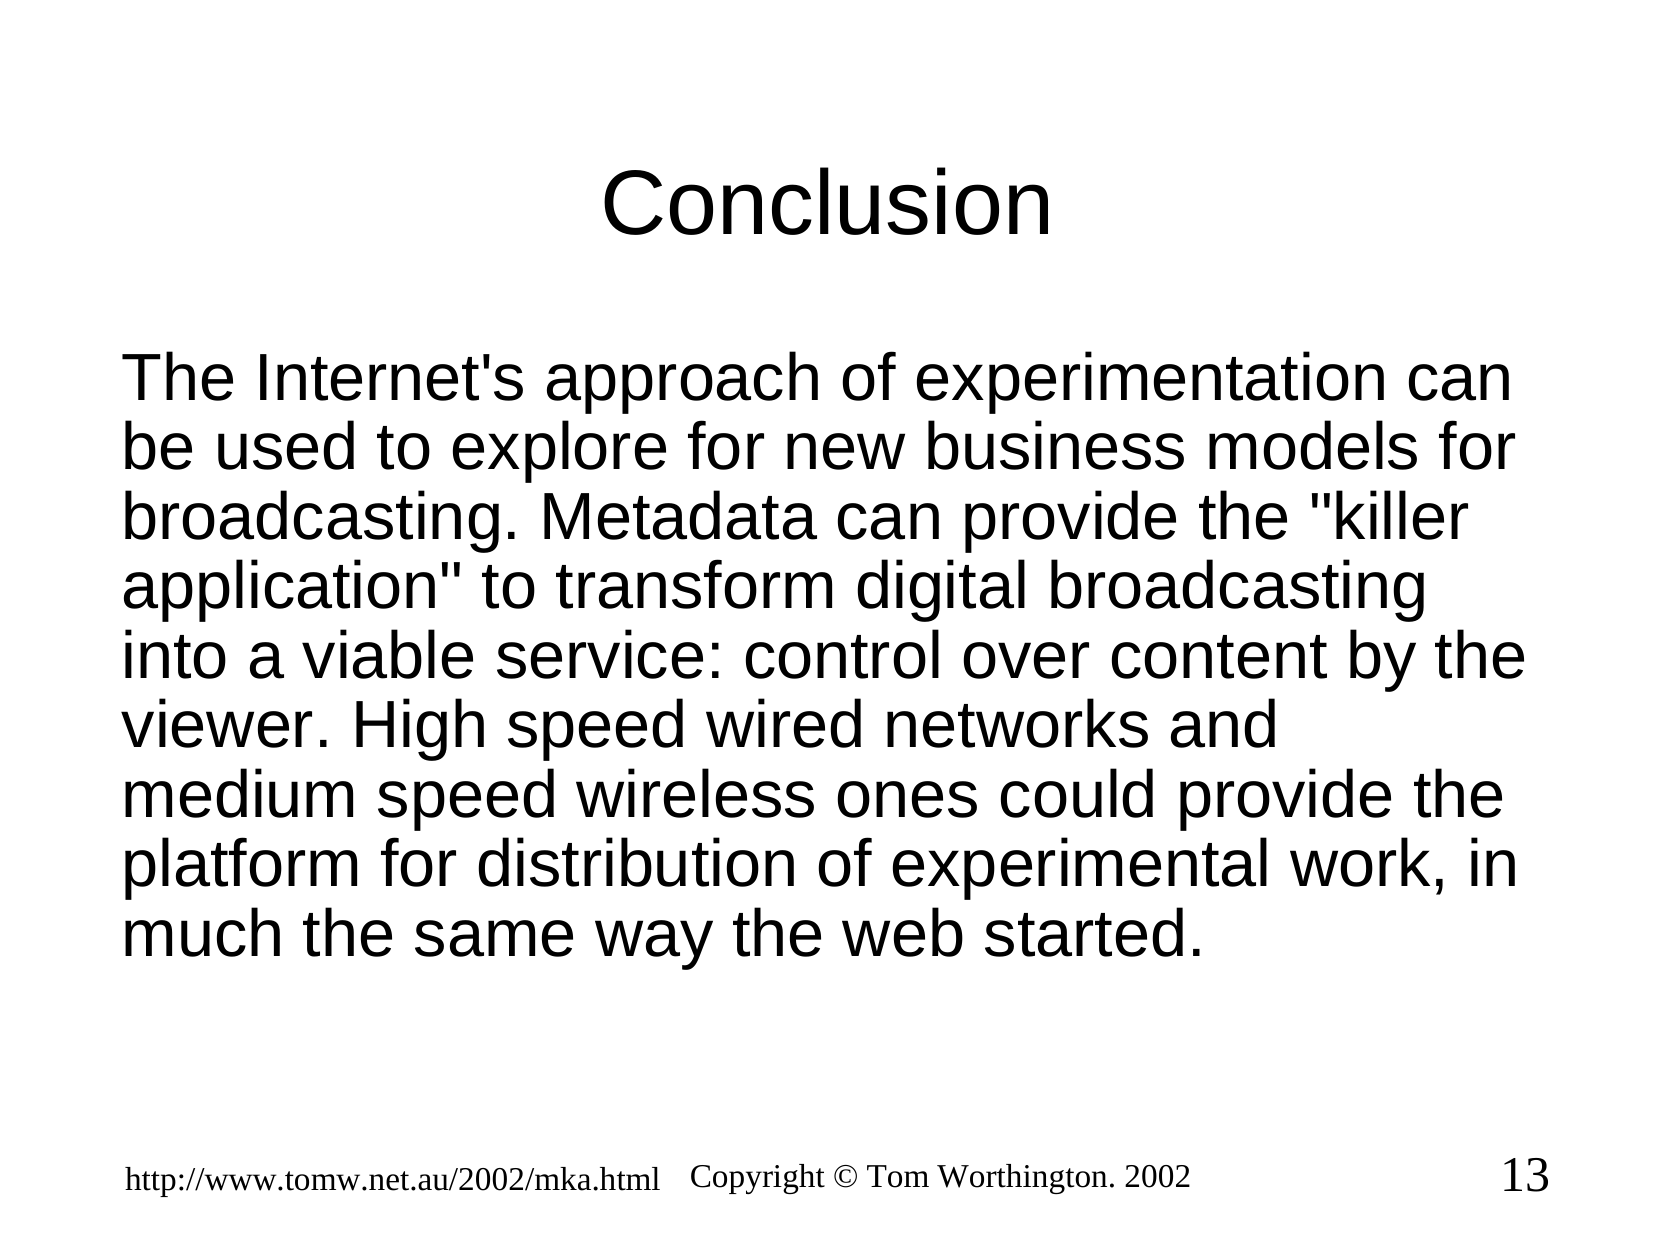

# Conclusion
The Internet's approach of experimentation can be used to explore for new business models for broadcasting. Metadata can provide the "killer application" to transform digital broadcasting into a viable service: control over content by the viewer. High speed wired networks and medium speed wireless ones could provide the platform for distribution of experimental work, in much the same way the web started.